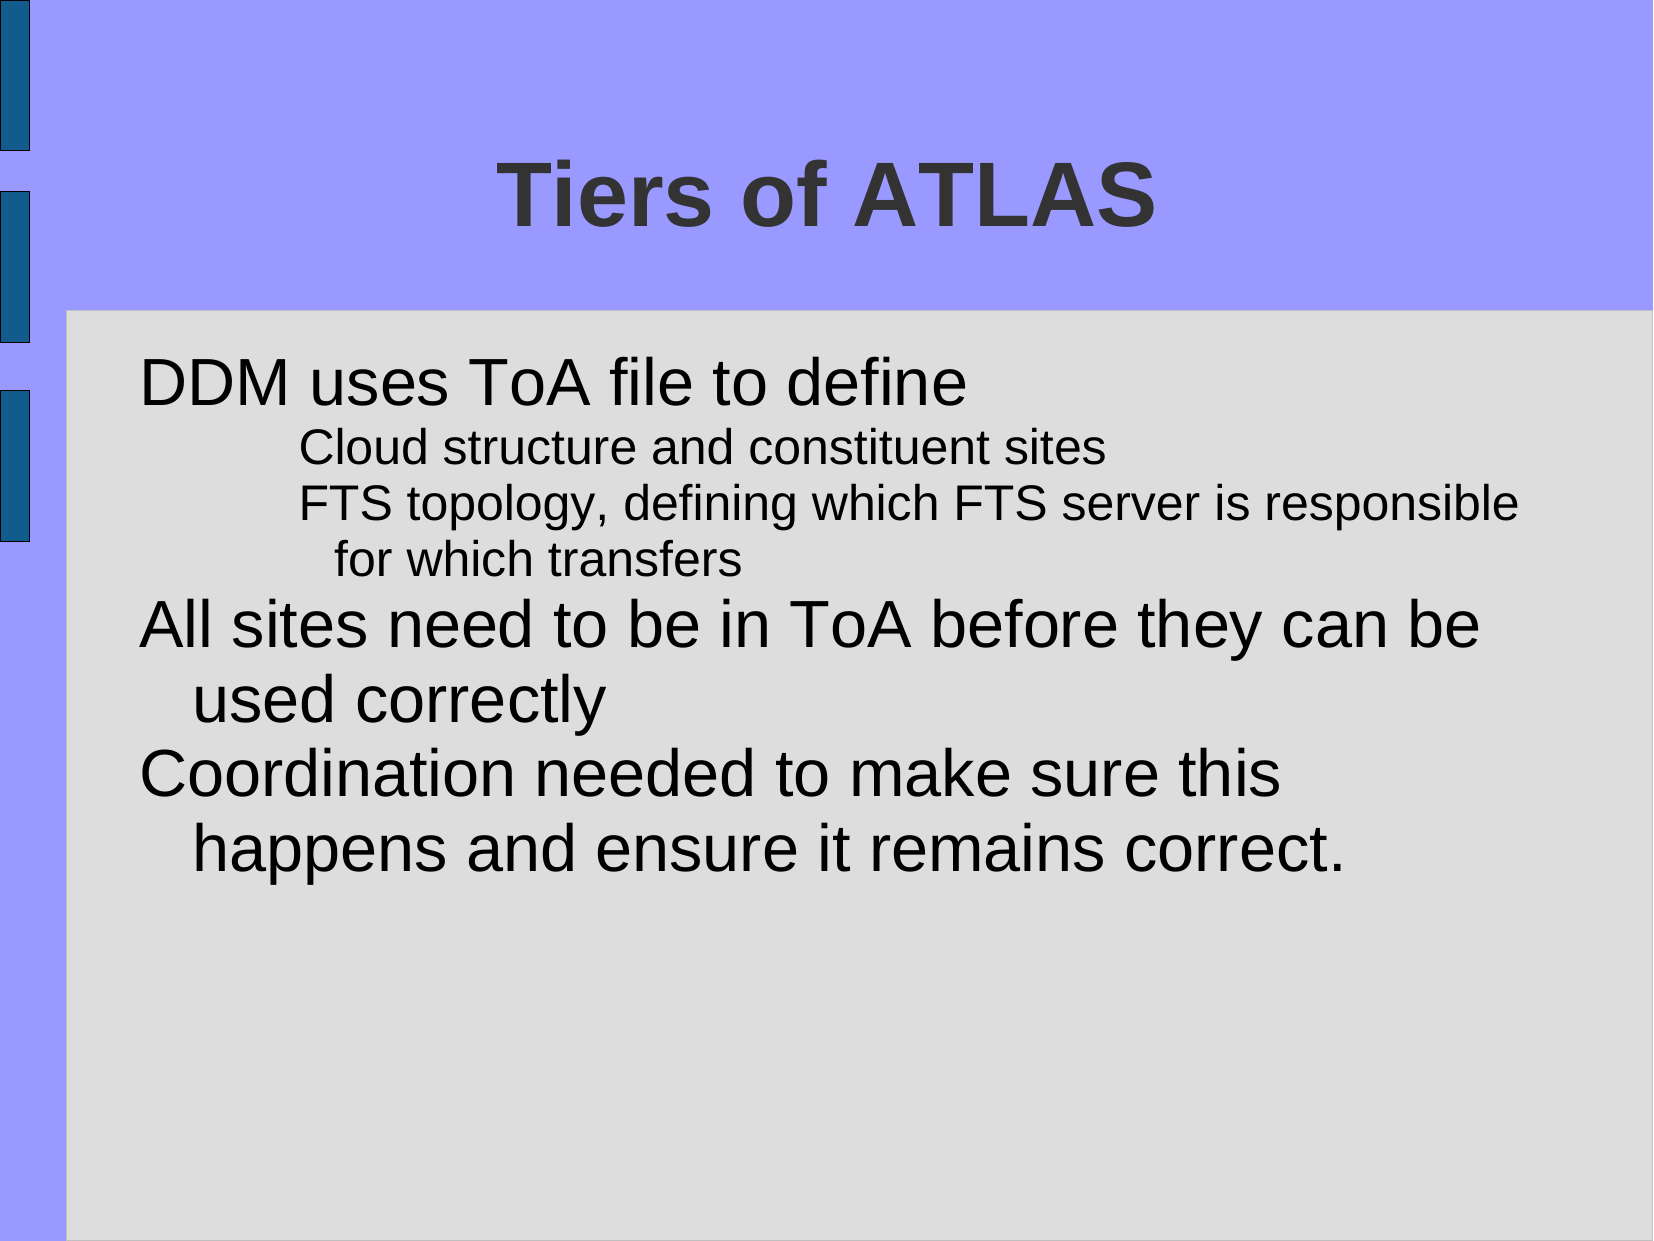

# Tiers of ATLAS
DDM uses ToA file to define
Cloud structure and constituent sites
FTS topology, defining which FTS server is responsible for which transfers
All sites need to be in ToA before they can be used correctly
Coordination needed to make sure this happens and ensure it remains correct.